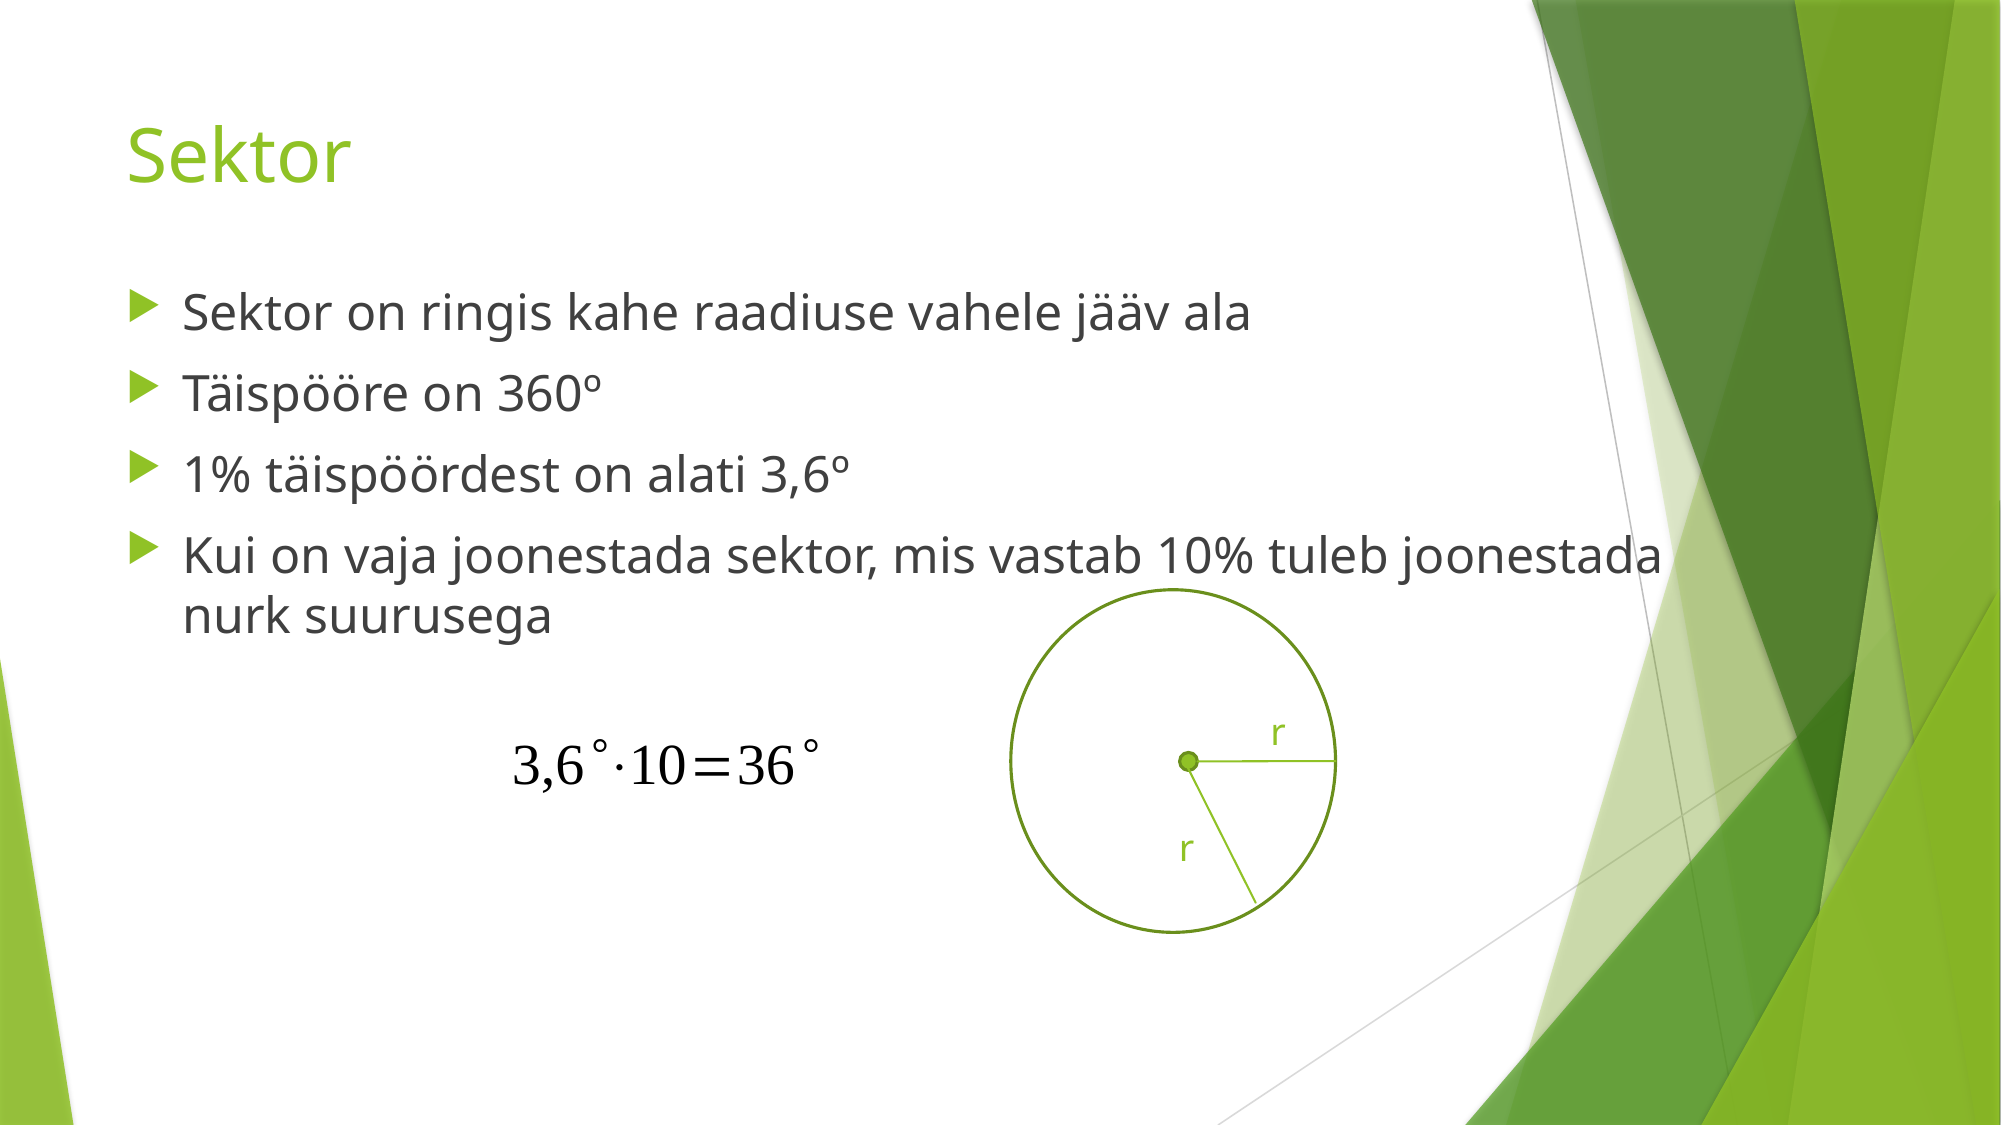

# Sektor
Sektor on ringis kahe raadiuse vahele jääv ala
Täispööre on 360º
1% täispöördest on alati 3,6º
Kui on vaja joonestada sektor, mis vastab 10% tuleb joonestada nurk suurusega
r
r